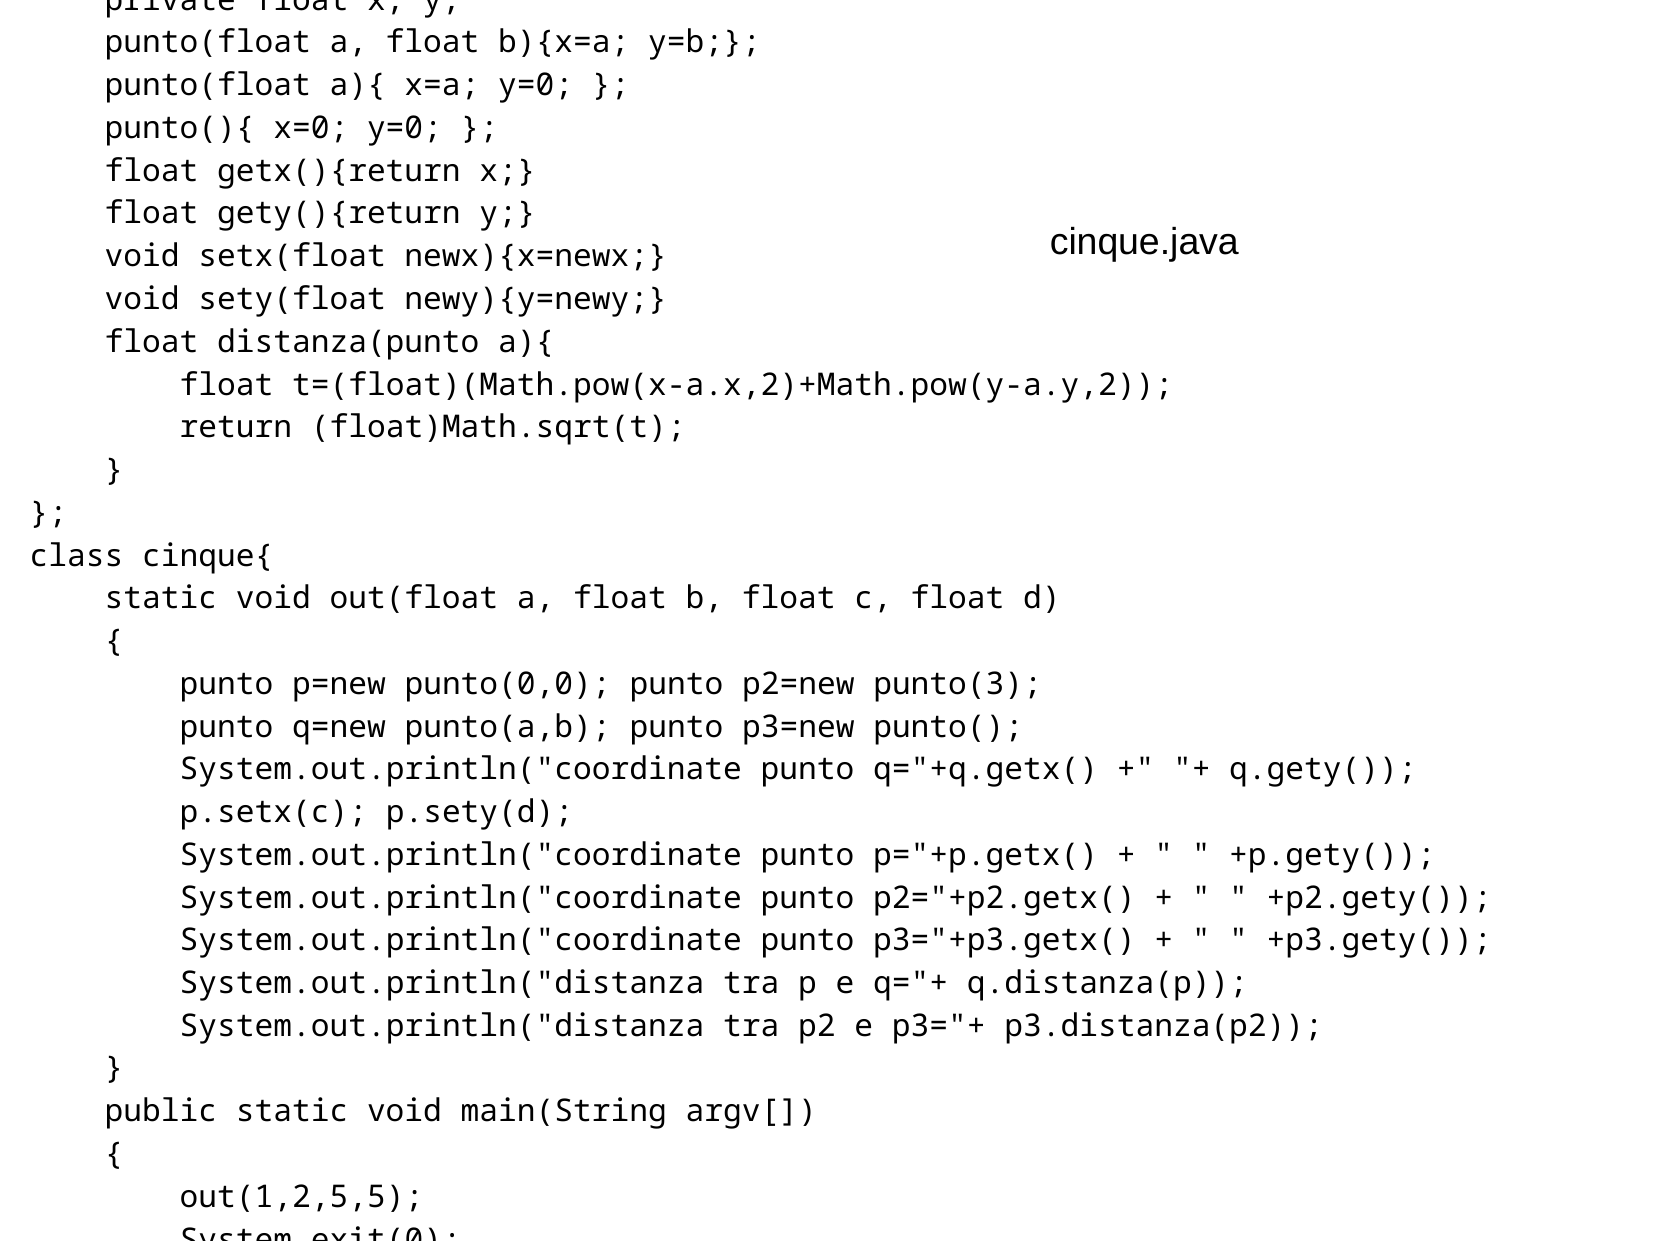

# import java.io.*;
class punto {
	private float x, y;
	punto(float a, float b){x=a; y=b;};
	punto(float a){ x=a; y=0; };
	punto(){ x=0; y=0; };
	float getx(){return x;}
	float gety(){return y;}
	void setx(float newx){x=newx;}
	void sety(float newy){y=newy;}
	float distanza(punto a){
		float t=(float)(Math.pow(x-a.x,2)+Math.pow(y-a.y,2));
		return (float)Math.sqrt(t);
	}
};
class cinque{
	static void out(float a, float b, float c, float d)
	{
		punto p=new punto(0,0);	punto p2=new punto(3);
		punto q=new punto(a,b);	punto p3=new punto();
		System.out.println("coordinate punto q="+q.getx() +" "+ q.gety());
		p.setx(c); p.sety(d);
		System.out.println("coordinate punto p="+p.getx() + " " +p.gety());
		System.out.println("coordinate punto p2="+p2.getx() + " " +p2.gety());
		System.out.println("coordinate punto p3="+p3.getx() + " " +p3.gety());
		System.out.println("distanza tra p e q="+ q.distanza(p));
		System.out.println("distanza tra p2 e p3="+ p3.distanza(p2));
	}
	public static void main(String argv[])
	{
		out(1,2,5,5);
		System.exit(0);
	}
}
cinque.java